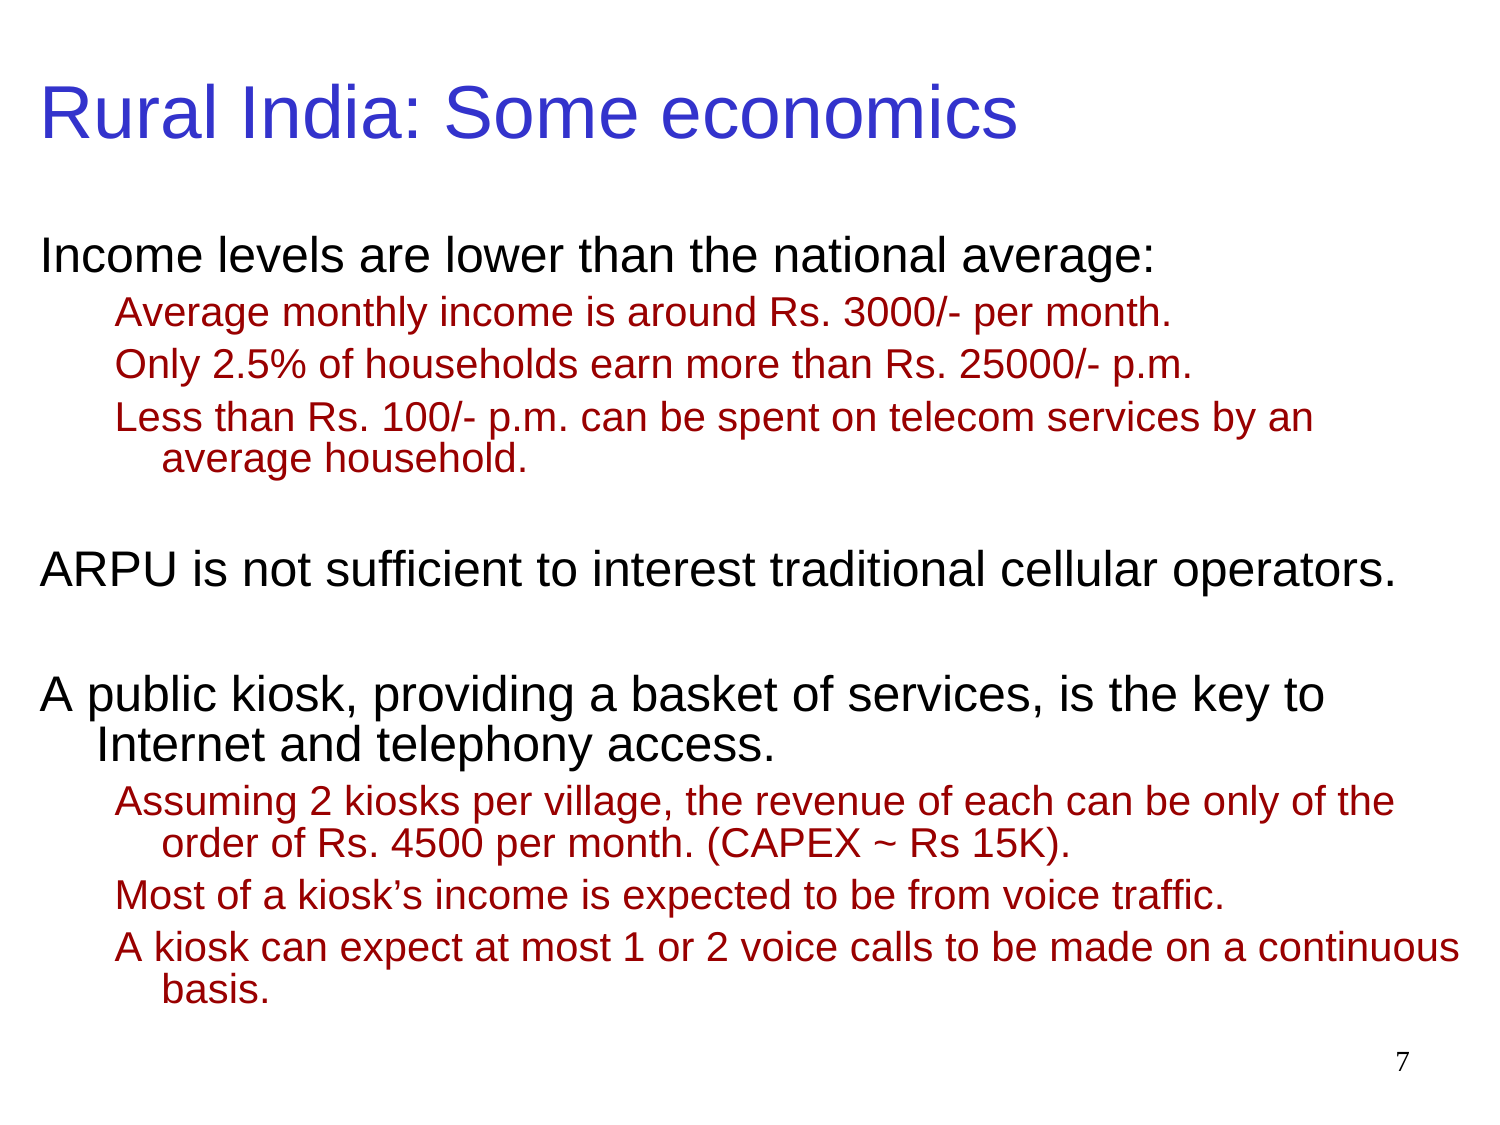

# Rural India: Some economics
Income levels are lower than the national average:
Average monthly income is around Rs. 3000/- per month.
Only 2.5% of households earn more than Rs. 25000/- p.m.
Less than Rs. 100/- p.m. can be spent on telecom services by an average household.
ARPU is not sufficient to interest traditional cellular operators.
A public kiosk, providing a basket of services, is the key to Internet and telephony access.
Assuming 2 kiosks per village, the revenue of each can be only of the order of Rs. 4500 per month. (CAPEX ~ Rs 15K).
Most of a kiosk’s income is expected to be from voice traffic.
A kiosk can expect at most 1 or 2 voice calls to be made on a continuous basis.
7